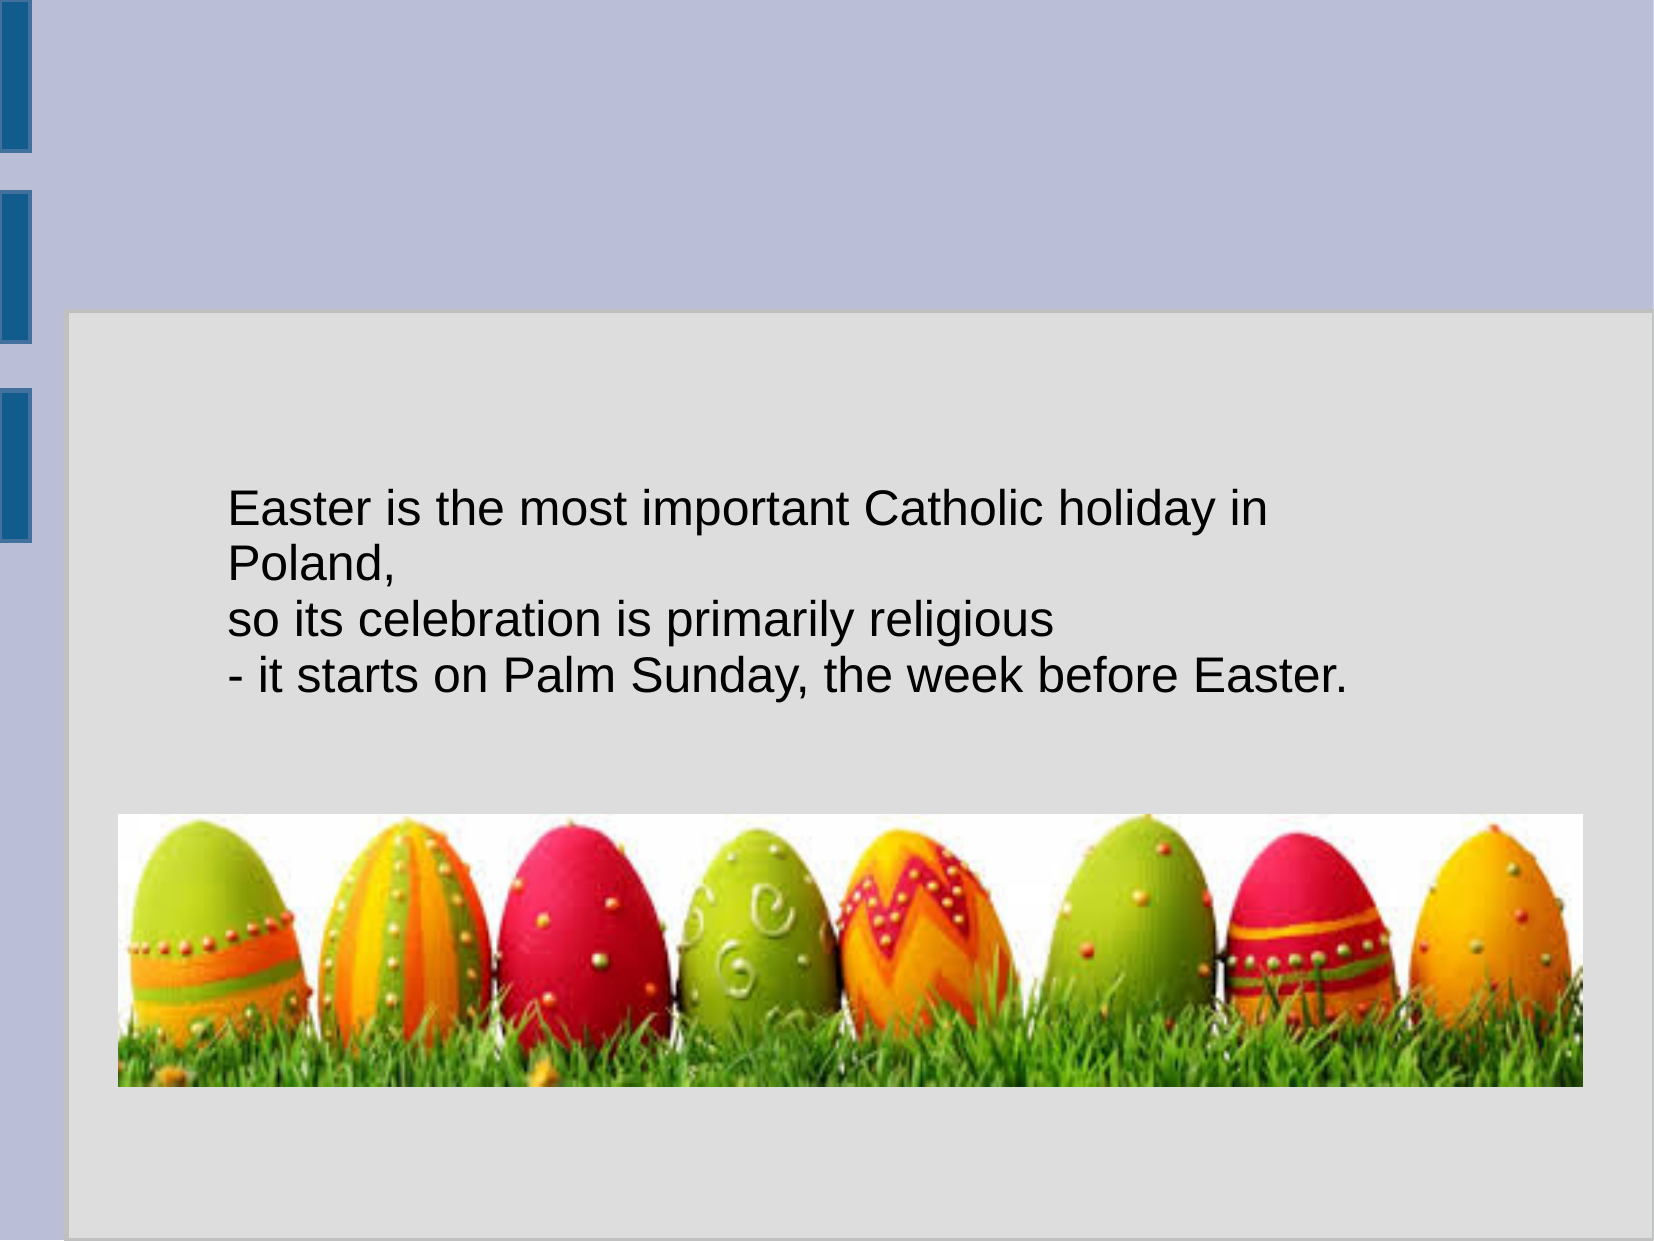

Easter is the most important Catholic holiday in Poland,
so its celebration is primarily religious
- it starts on Palm Sunday, the week before Easter.